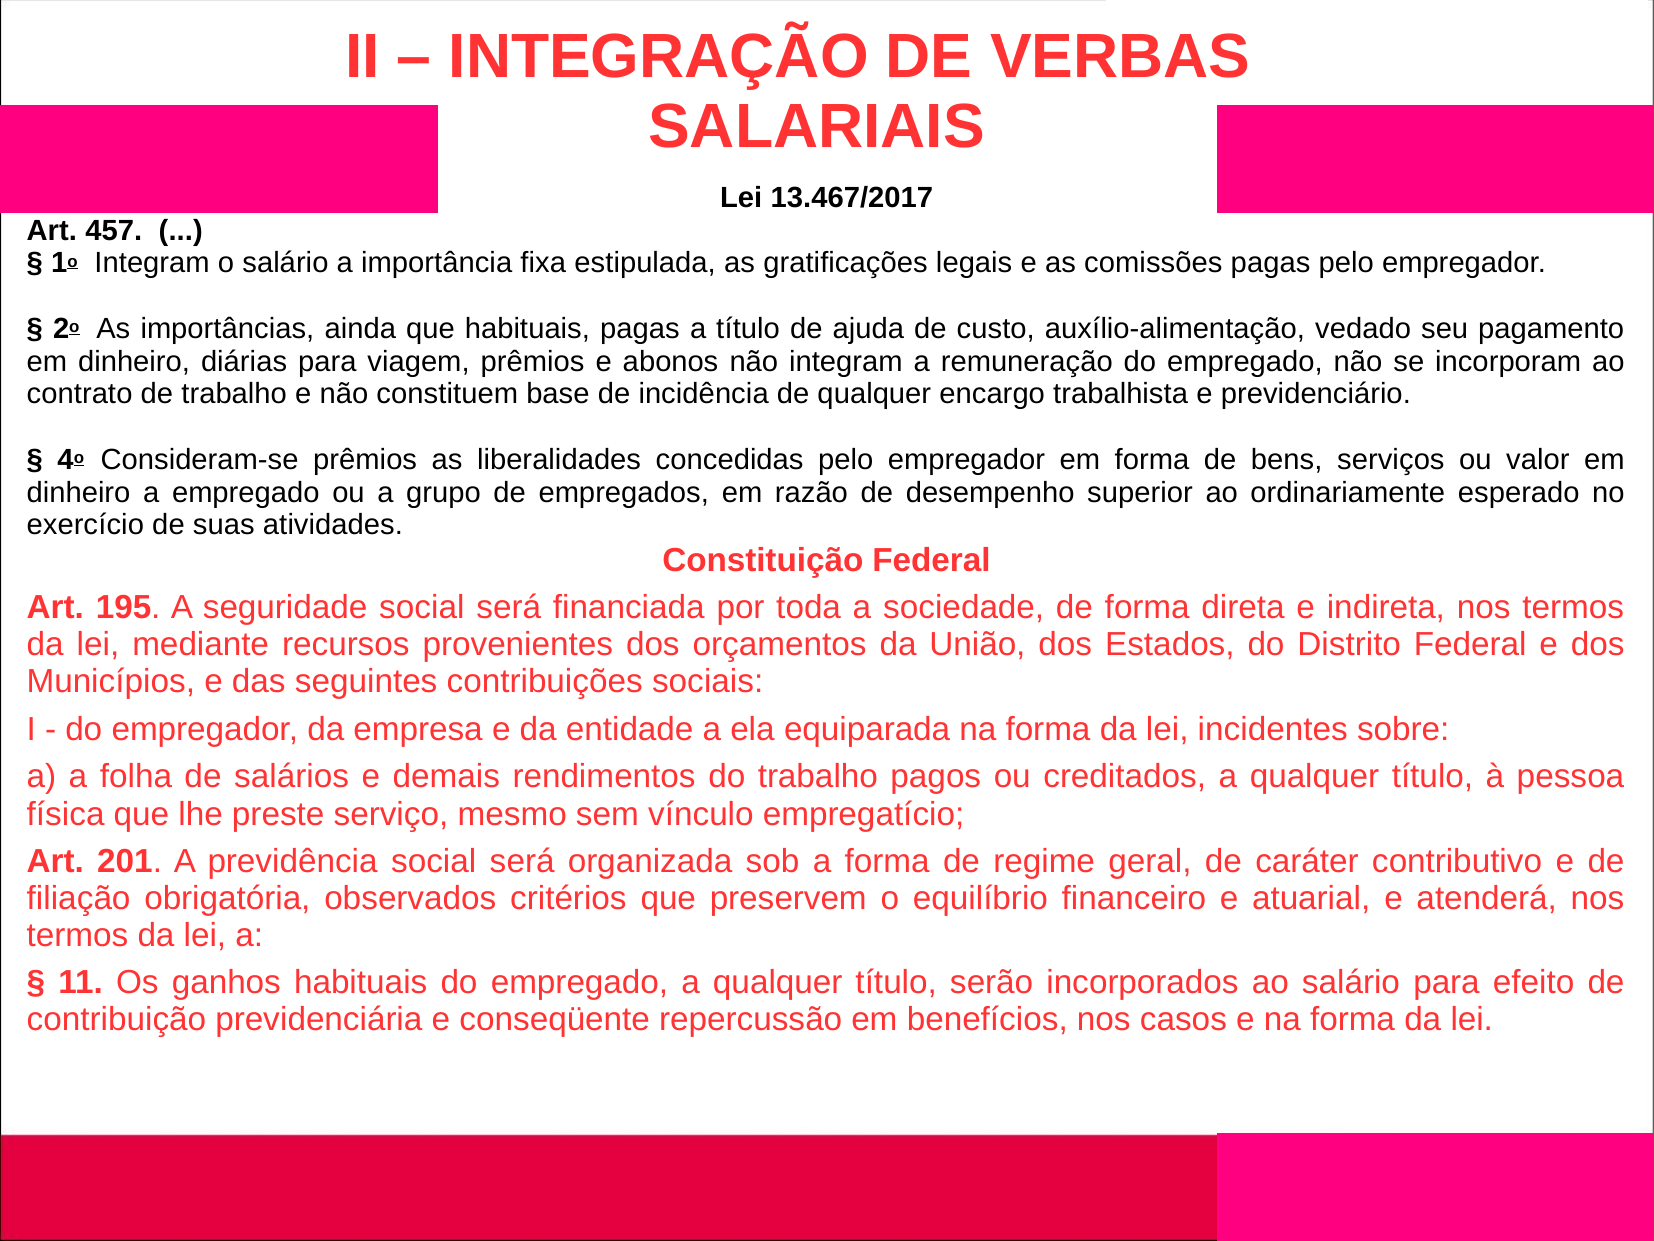

II – INTEGRAÇÃO DE VERBAS SALARIAIS
Lei 13.467/2017
Art. 457.  (...)
§ 1o  Integram o salário a importância fixa estipulada, as gratificações legais e as comissões pagas pelo empregador.
§ 2o  As importâncias, ainda que habituais, pagas a título de ajuda de custo, auxílio-alimentação, vedado seu pagamento em dinheiro, diárias para viagem, prêmios e abonos não integram a remuneração do empregado, não se incorporam ao contrato de trabalho e não constituem base de incidência de qualquer encargo trabalhista e previdenciário.
§ 4o  Consideram-se prêmios as liberalidades concedidas pelo empregador em forma de bens, serviços ou valor em dinheiro a empregado ou a grupo de empregados, em razão de desempenho superior ao ordinariamente esperado no exercício de suas atividades.
Constituição Federal
Art. 195. A seguridade social será financiada por toda a sociedade, de forma direta e indireta, nos termos da lei, mediante recursos provenientes dos orçamentos da União, dos Estados, do Distrito Federal e dos Municípios, e das seguintes contribuições sociais:
I - do empregador, da empresa e da entidade a ela equiparada na forma da lei, incidentes sobre:
a) a folha de salários e demais rendimentos do trabalho pagos ou creditados, a qualquer título, à pessoa física que lhe preste serviço, mesmo sem vínculo empregatício;
Art. 201. A previdência social será organizada sob a forma de regime geral, de caráter contributivo e de filiação obrigatória, observados critérios que preservem o equilíbrio financeiro e atuarial, e atenderá, nos termos da lei, a:
§ 11. Os ganhos habituais do empregado, a qualquer título, serão incorporados ao salário para efeito de contribuição previdenciária e conseqüente repercussão em benefícios, nos casos e na forma da lei.